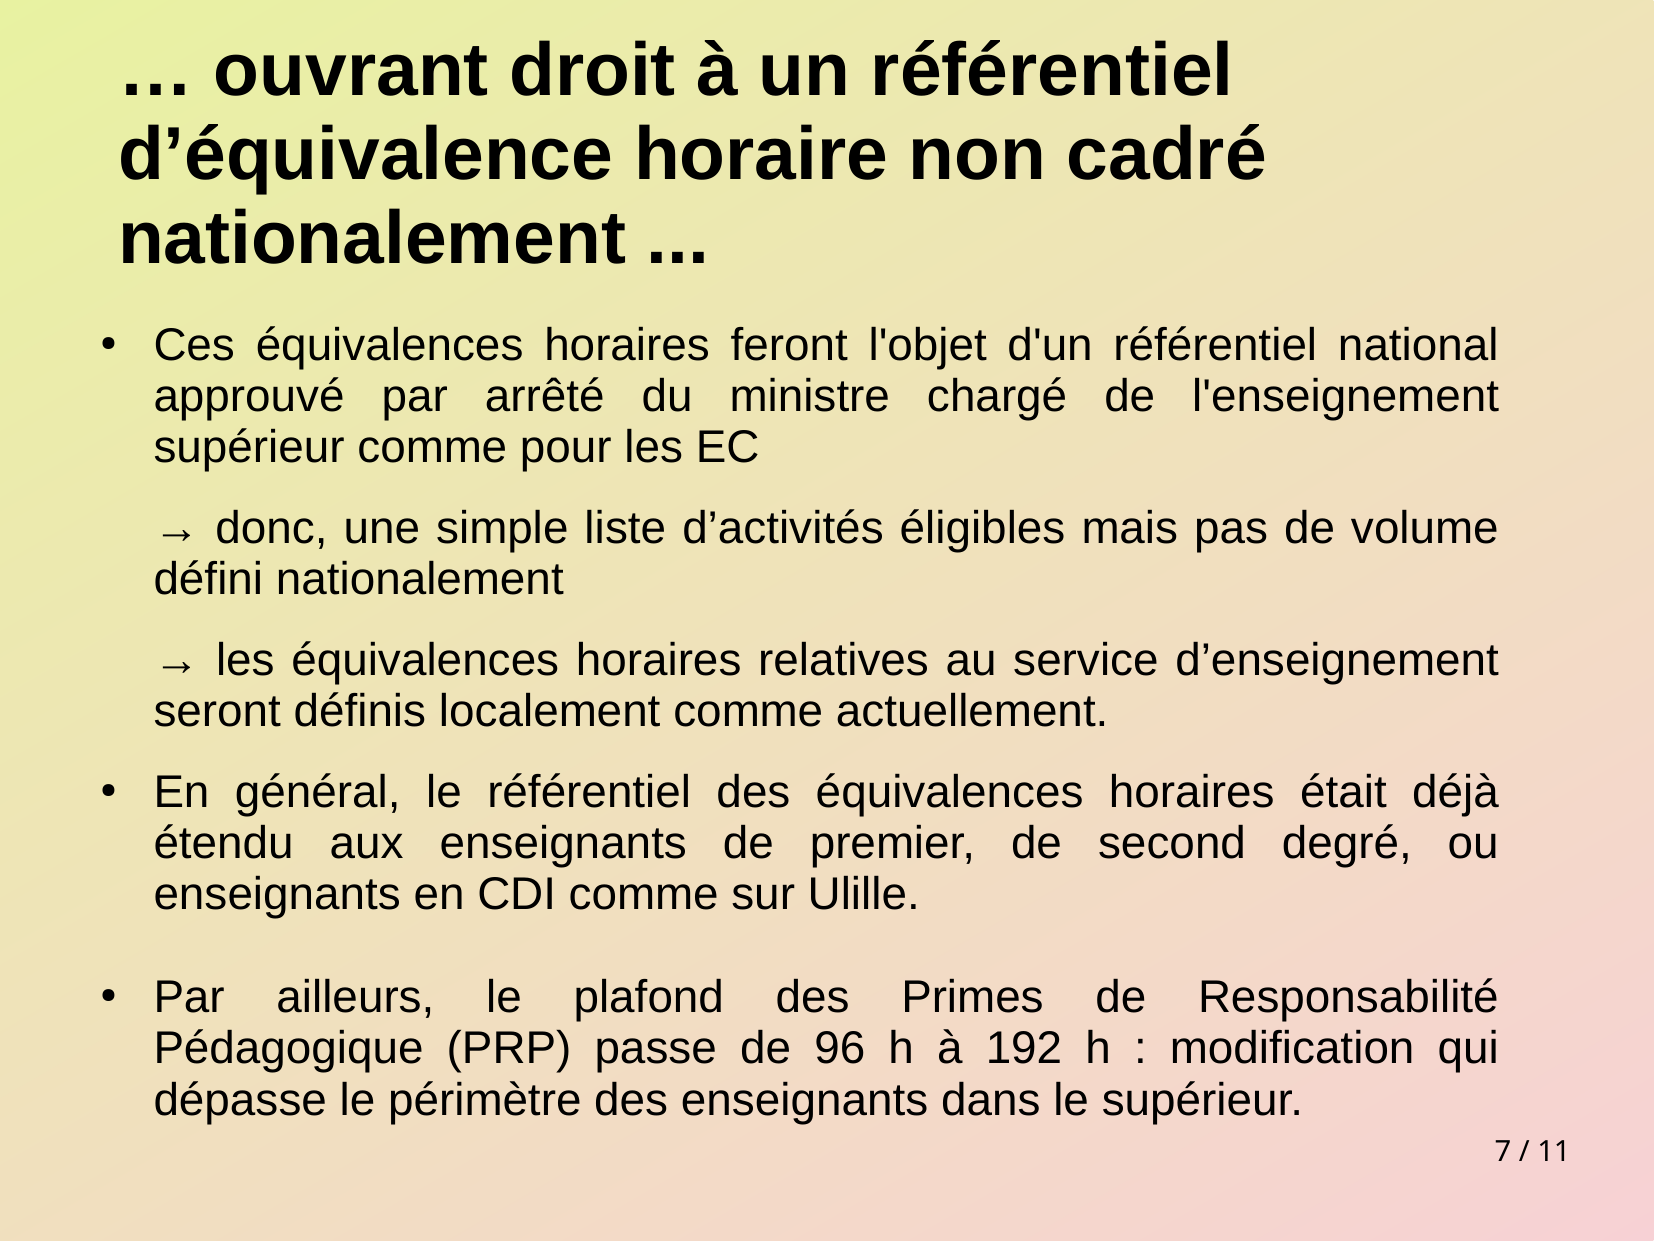

# … ouvrant droit à un référentiel d’équivalence horaire non cadré nationalement ...
Ces équivalences horaires feront l'objet d'un référentiel national approuvé par arrêté du ministre chargé de l'enseignement supérieur comme pour les EC
→ donc, une simple liste d’activités éligibles mais pas de volume défini nationalement
→ les équivalences horaires relatives au service d’enseignement seront définis localement comme actuellement.
En général, le référentiel des équivalences horaires était déjà étendu aux enseignants de premier, de second degré, ou enseignants en CDI comme sur Ulille.
Par ailleurs, le plafond des Primes de Responsabilité Pédagogique (PRP) passe de 96 h à 192 h : modification qui dépasse le périmètre des enseignants dans le supérieur.
7